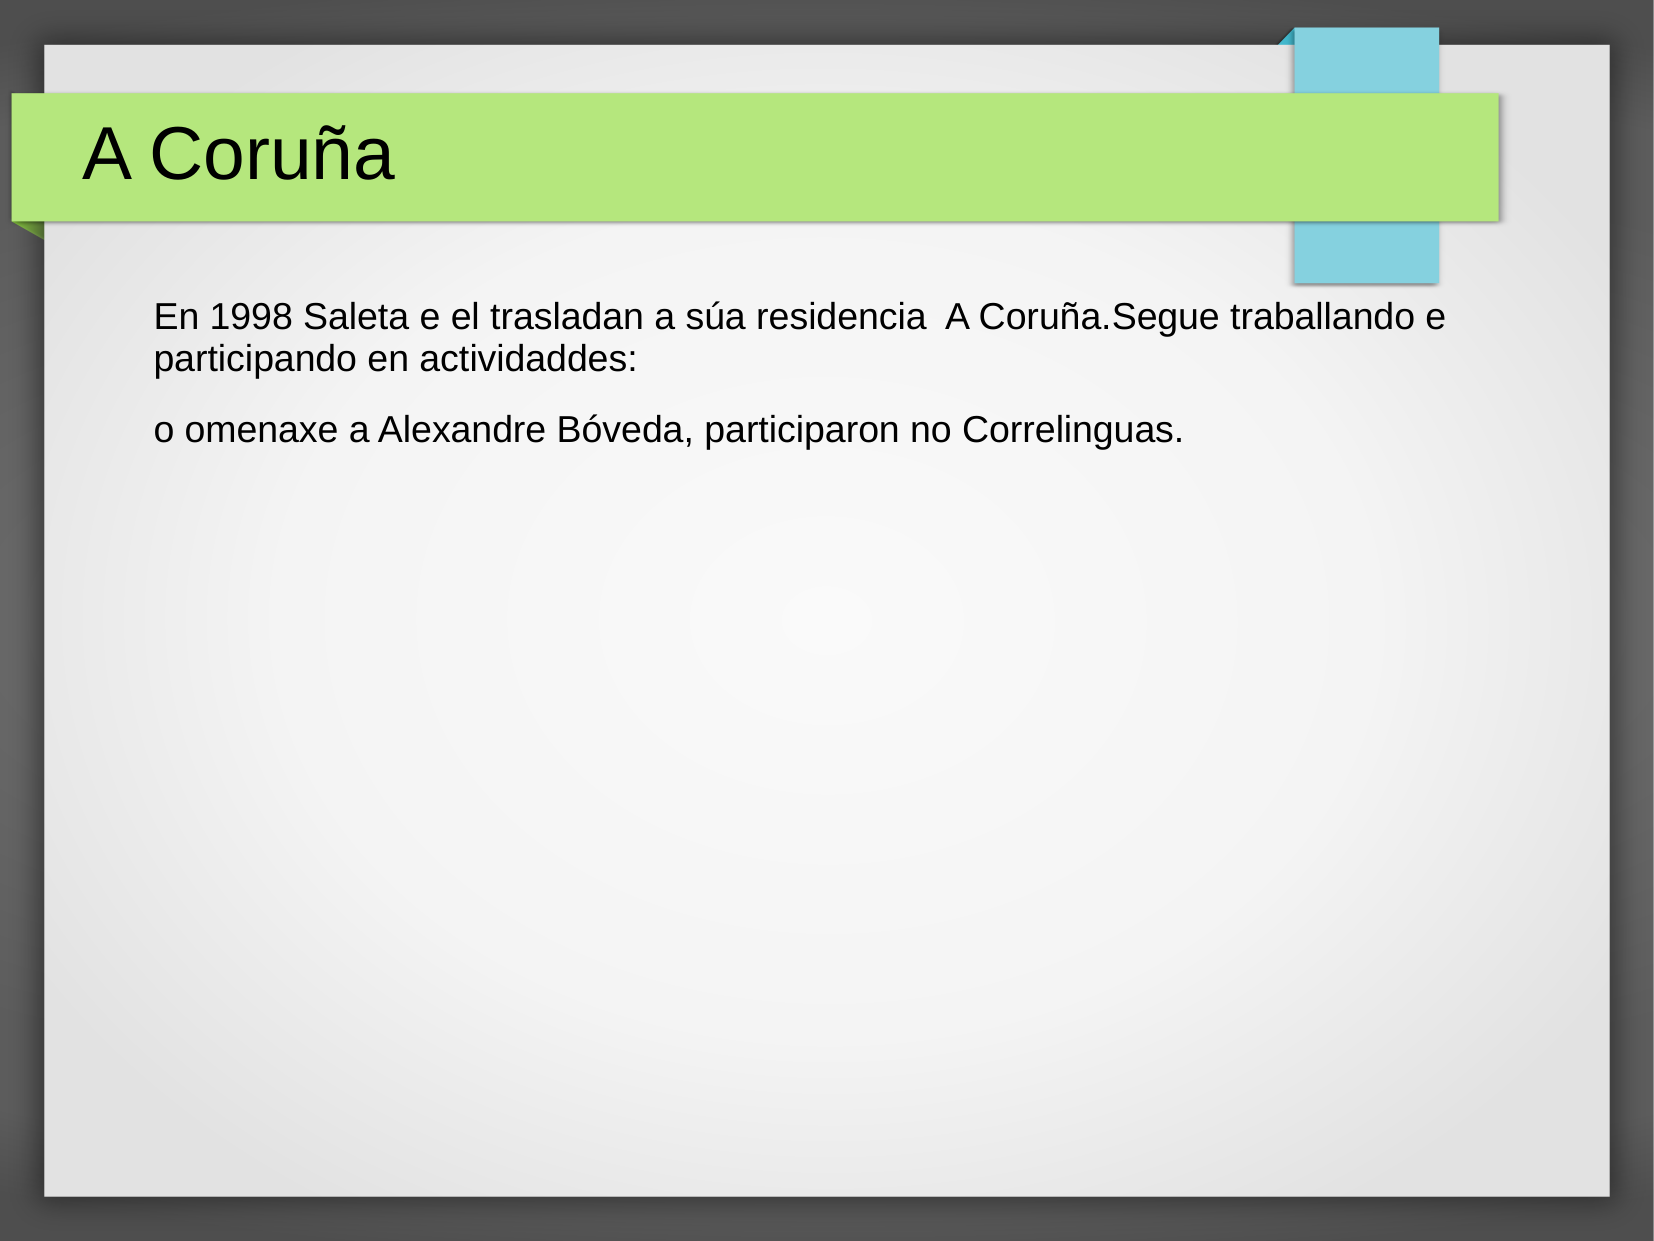

# A Coruña
En 1998 Saleta e el trasladan a súa residencia A Coruña.Segue traballando e participando en actividaddes:
o omenaxe a Alexandre Bóveda, participaron no Correlinguas.